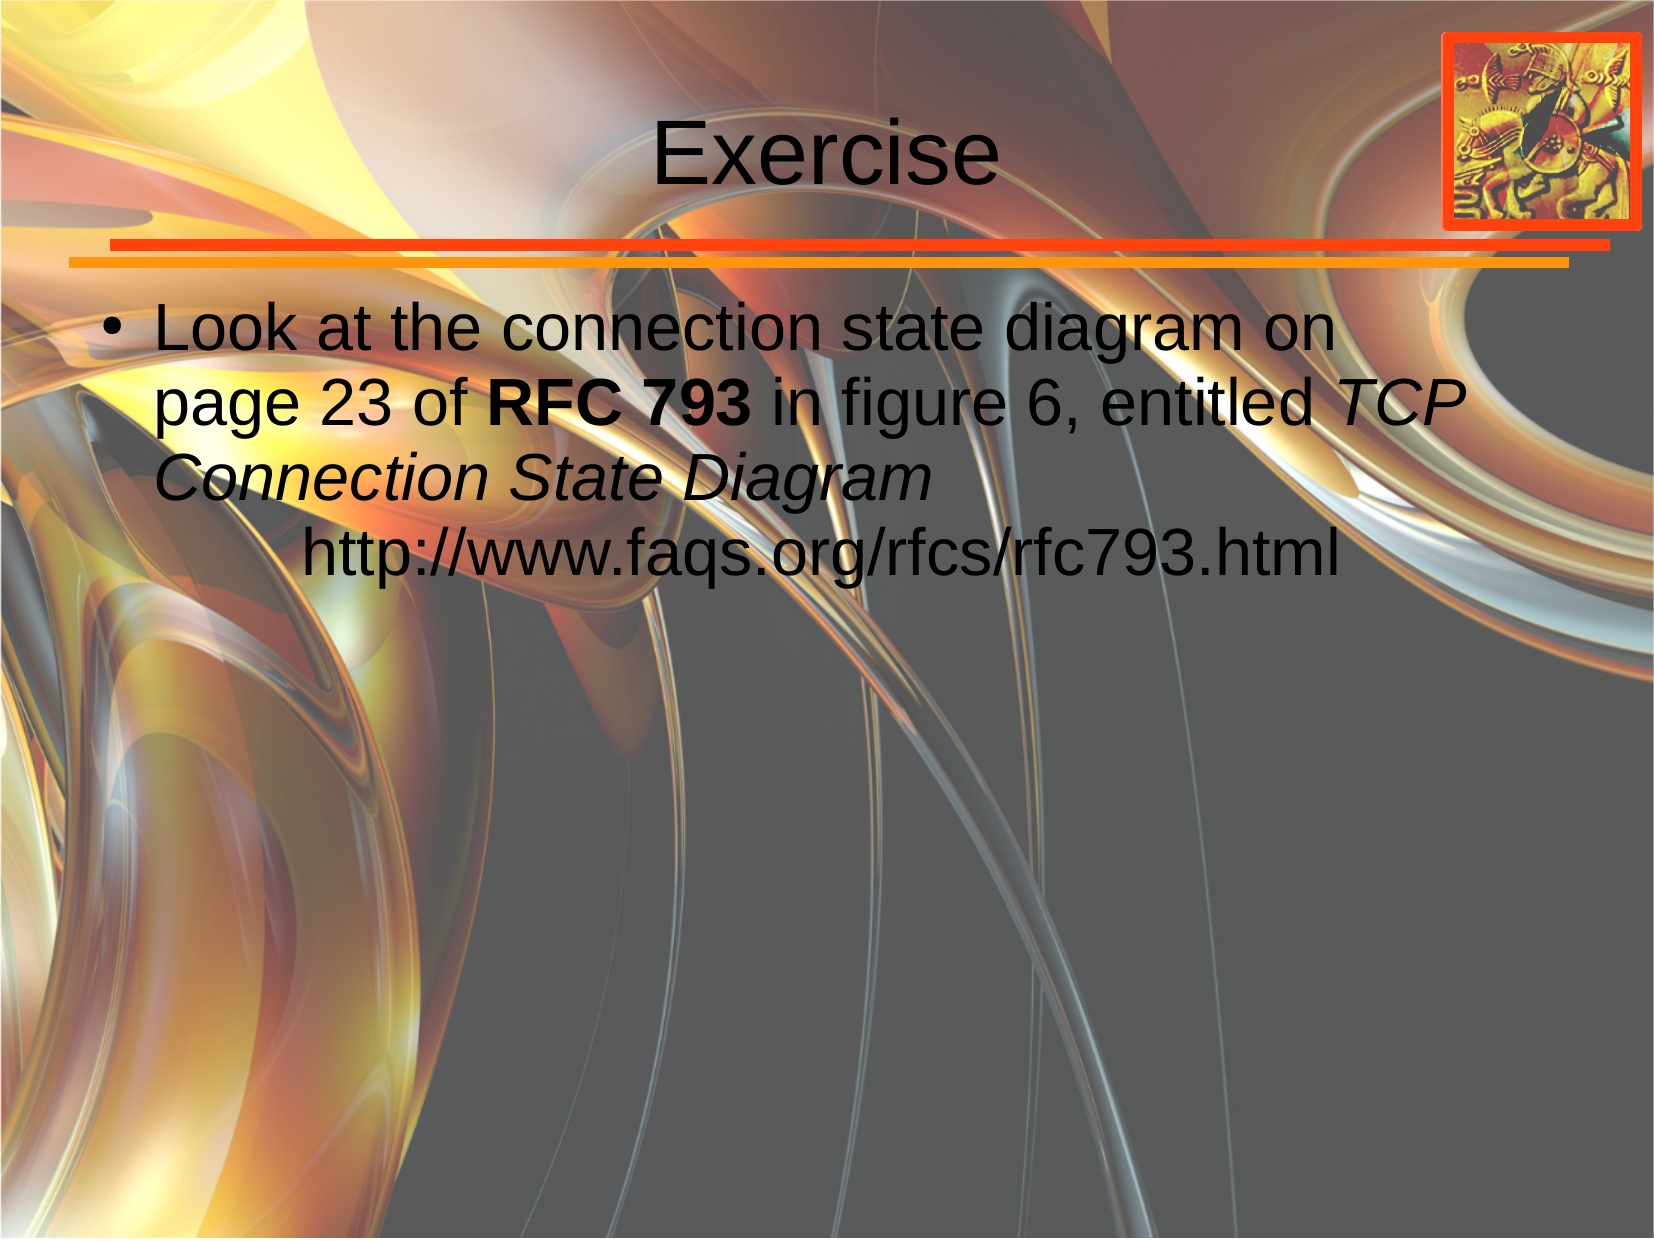

# Exercise
Look at the connection state diagram on
page 23 of RFC 793 in figure 6, entitled TCP Connection State Diagram
		http://www.faqs.org/rfcs/rfc793.html